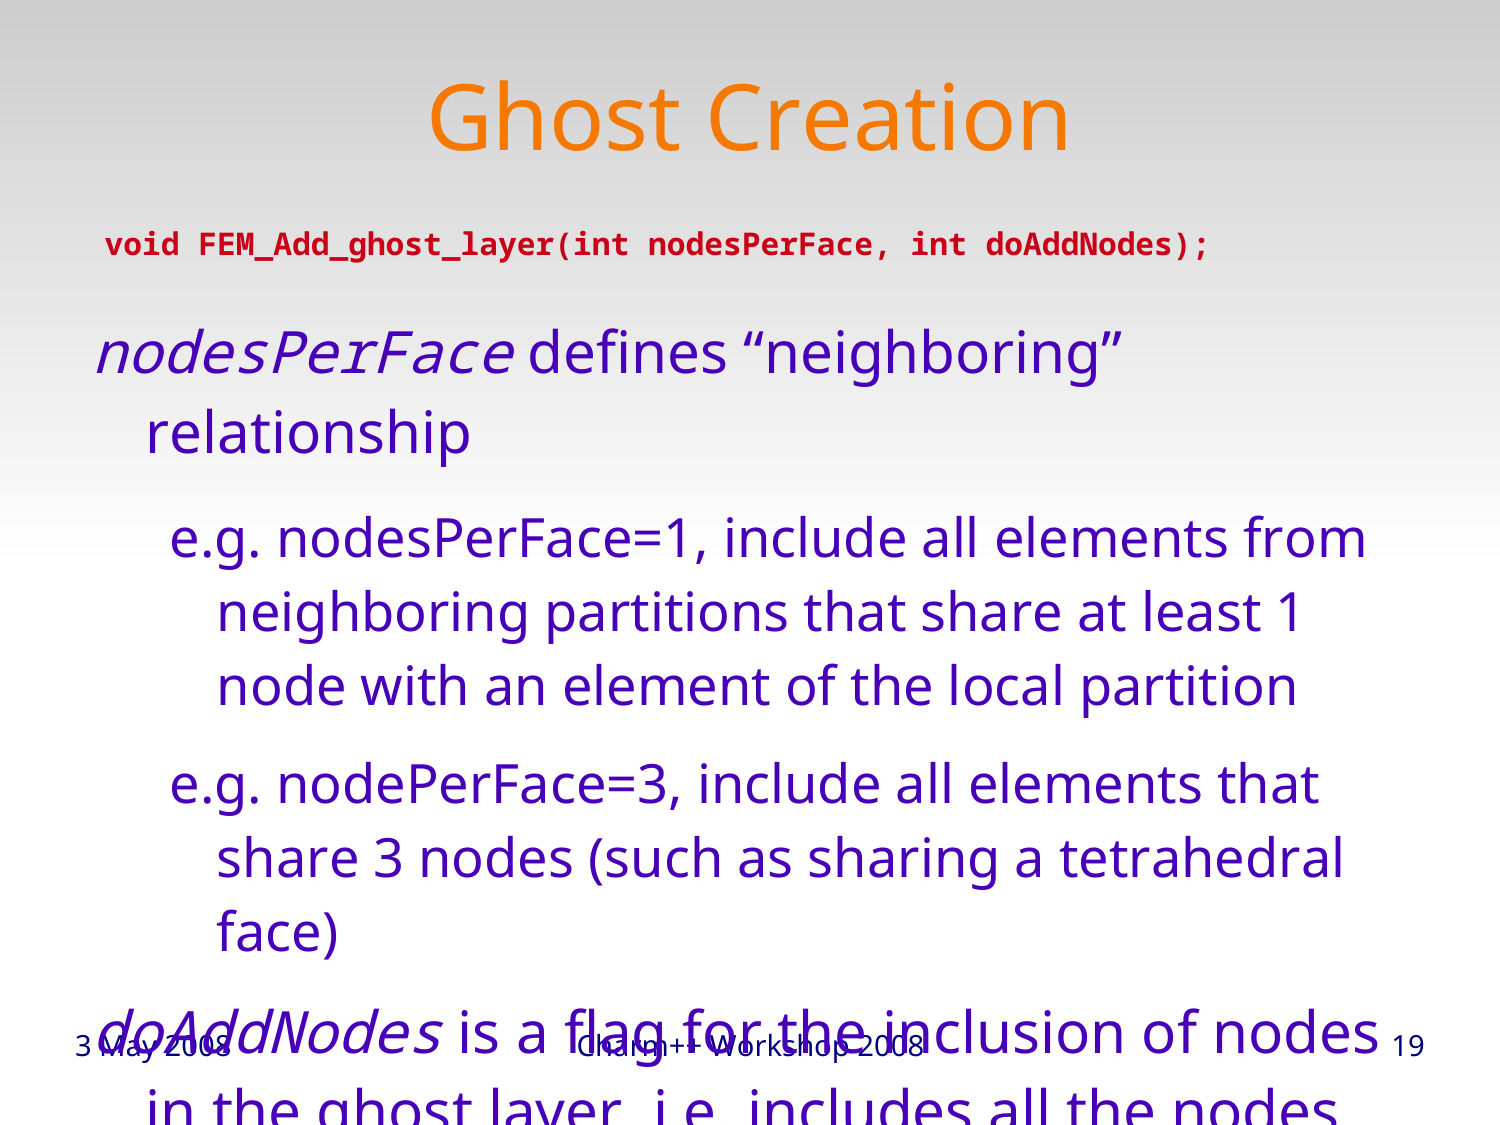

# Ghost Creation
void FEM_Add_ghost_layer(int nodesPerFace, int doAddNodes);
nodesPerFace defines “neighboring” relationship
e.g. nodesPerFace=1, include all elements from neighboring partitions that share at least 1 node with an element of the local partition
e.g. nodePerFace=3, include all elements that share 3 nodes (such as sharing a tetrahedral face)
doAddNodes is a flag for the inclusion of nodes in the ghost layer, i.e. includes all the nodes on the ghost elements that are not present locally
3 May 2008
Charm++ Workshop 2008
19